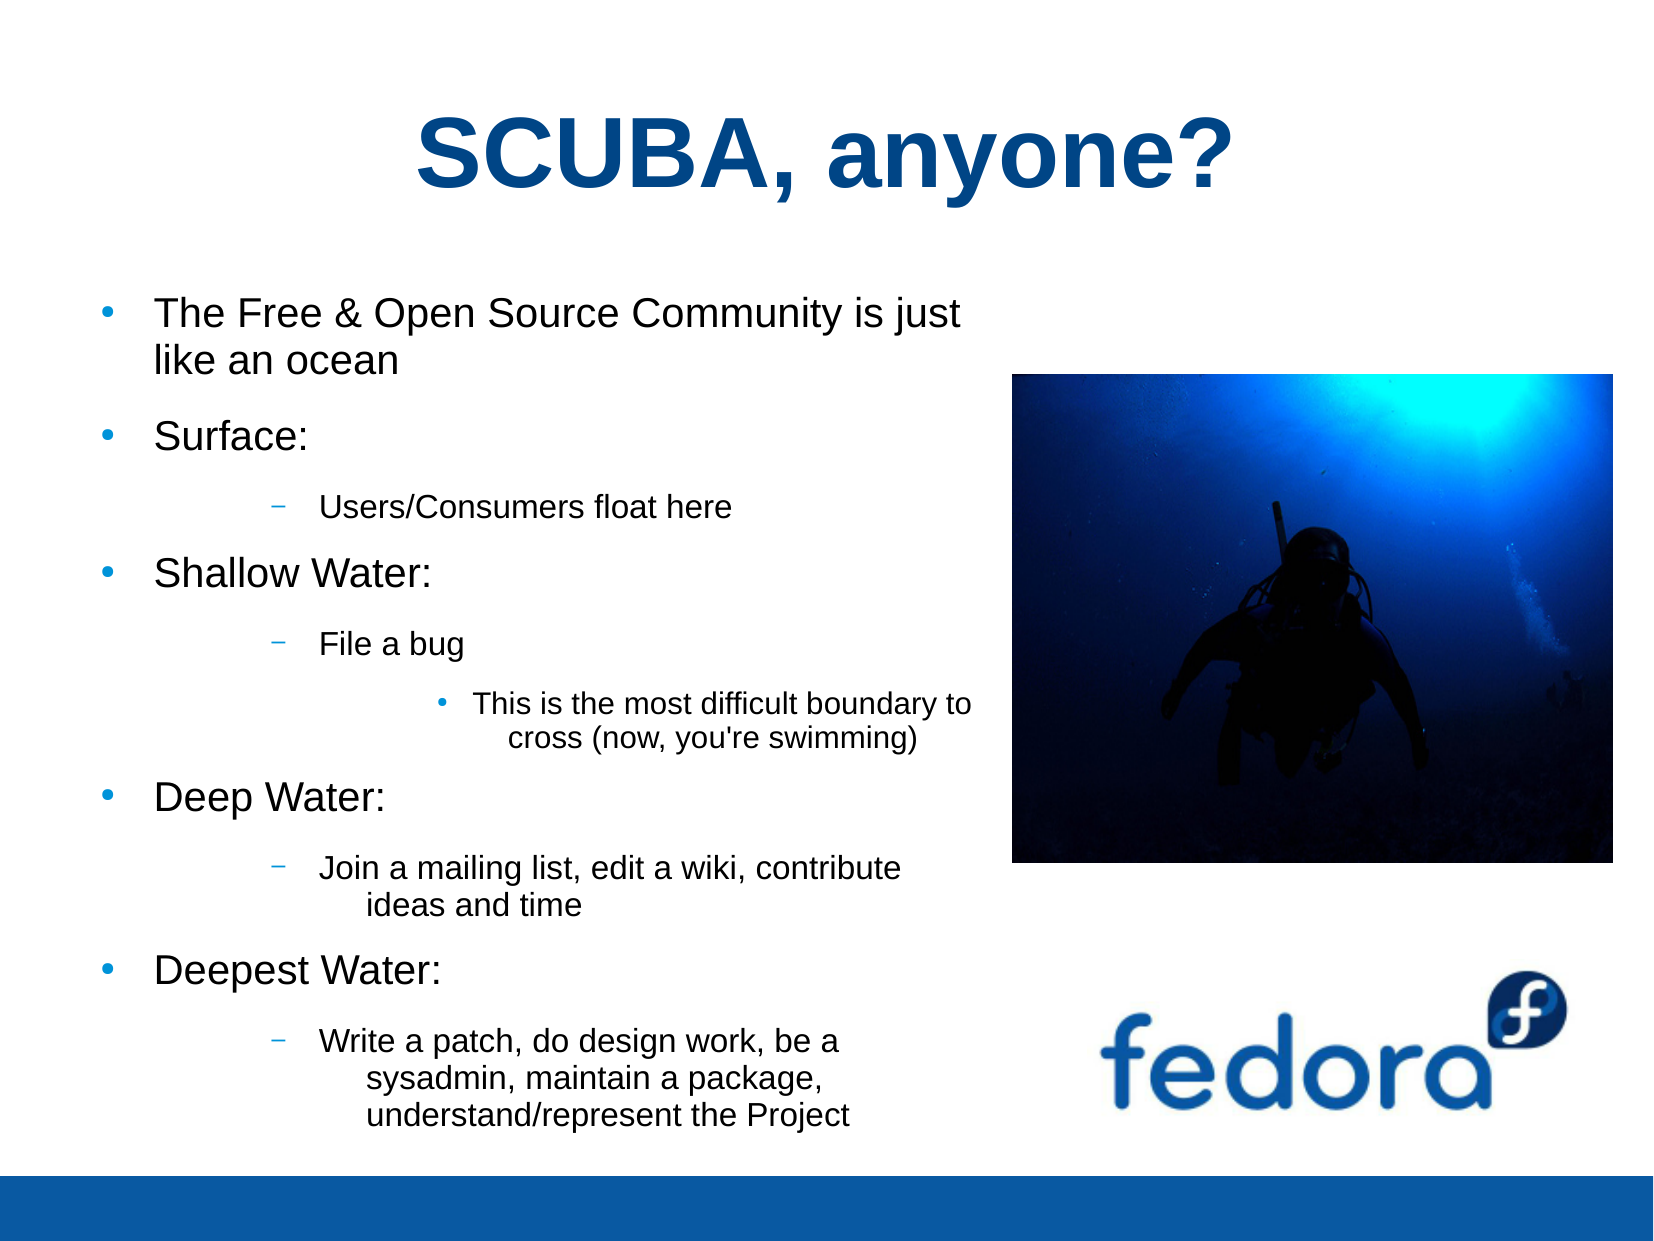

# SCUBA, anyone?
The Free & Open Source Community is just like an ocean
Surface:
Users/Consumers float here
Shallow Water:
File a bug
This is the most difficult boundary to cross (now, you're swimming)
Deep Water:
Join a mailing list, edit a wiki, contribute ideas and time
Deepest Water:
Write a patch, do design work, be a sysadmin, maintain a package, understand/represent the Project